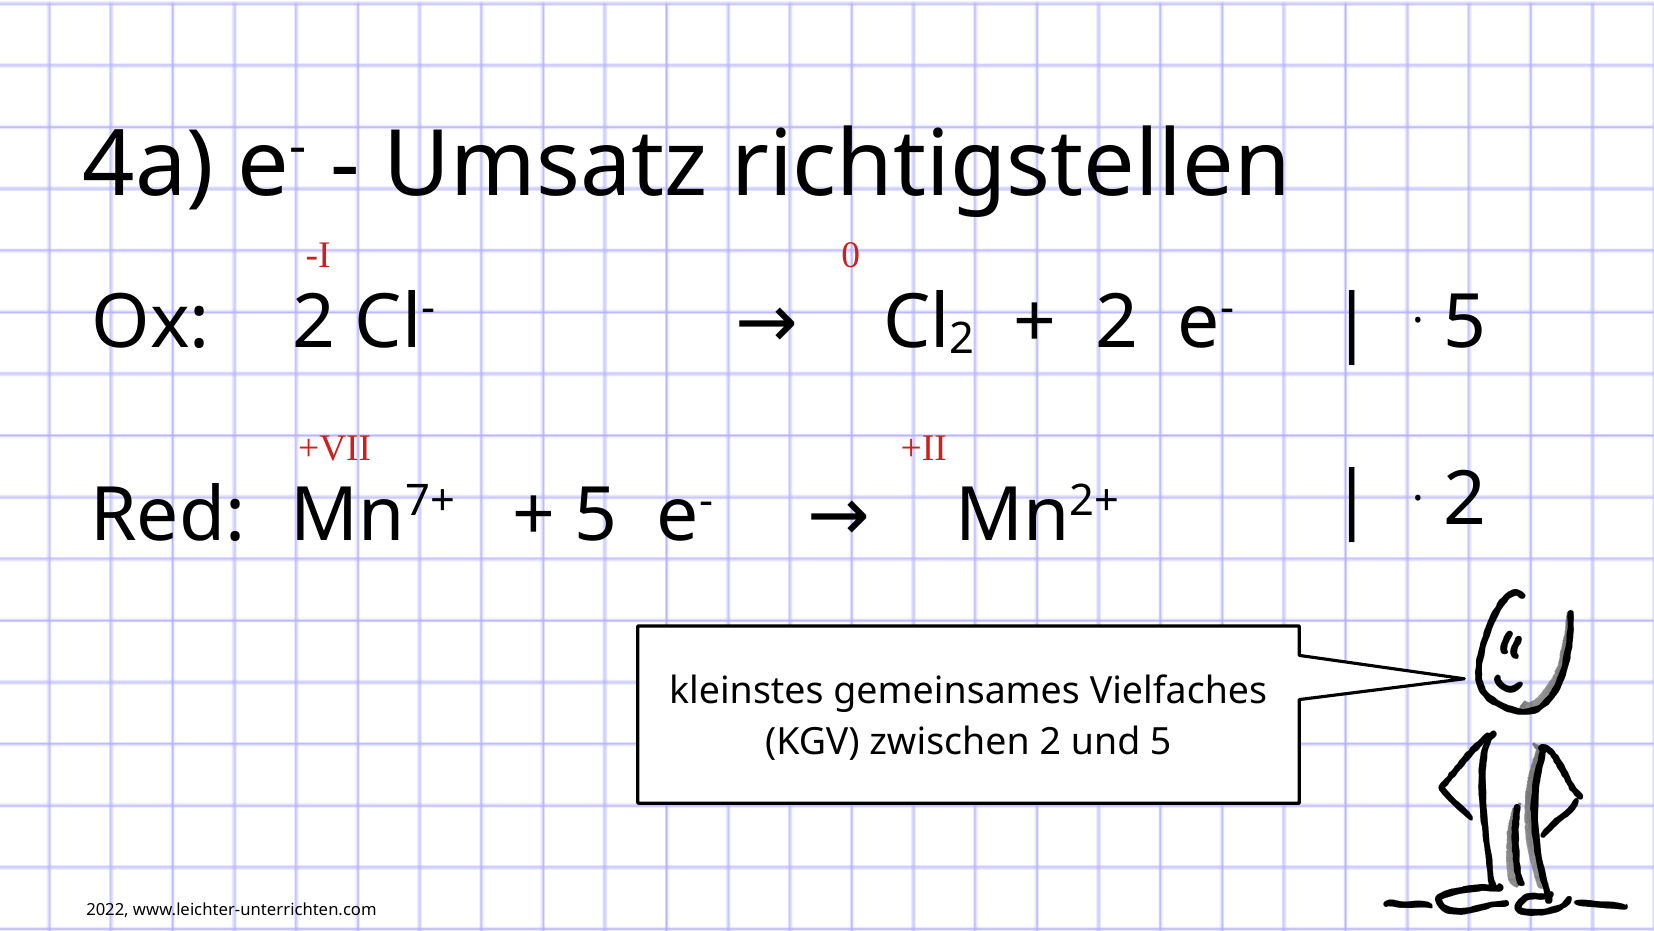

# 4a) e- - Umsatz richtigstellen
-I
0
Ox:
| . 5
2 Cl- 				→ 	Cl2 + 2 e-
+VII
+II
| . 2
Red:
Mn7+	+ 5 e-		→ 	Mn2+
kleinstes gemeinsames Vielfaches (KGV) zwischen 2 und 5